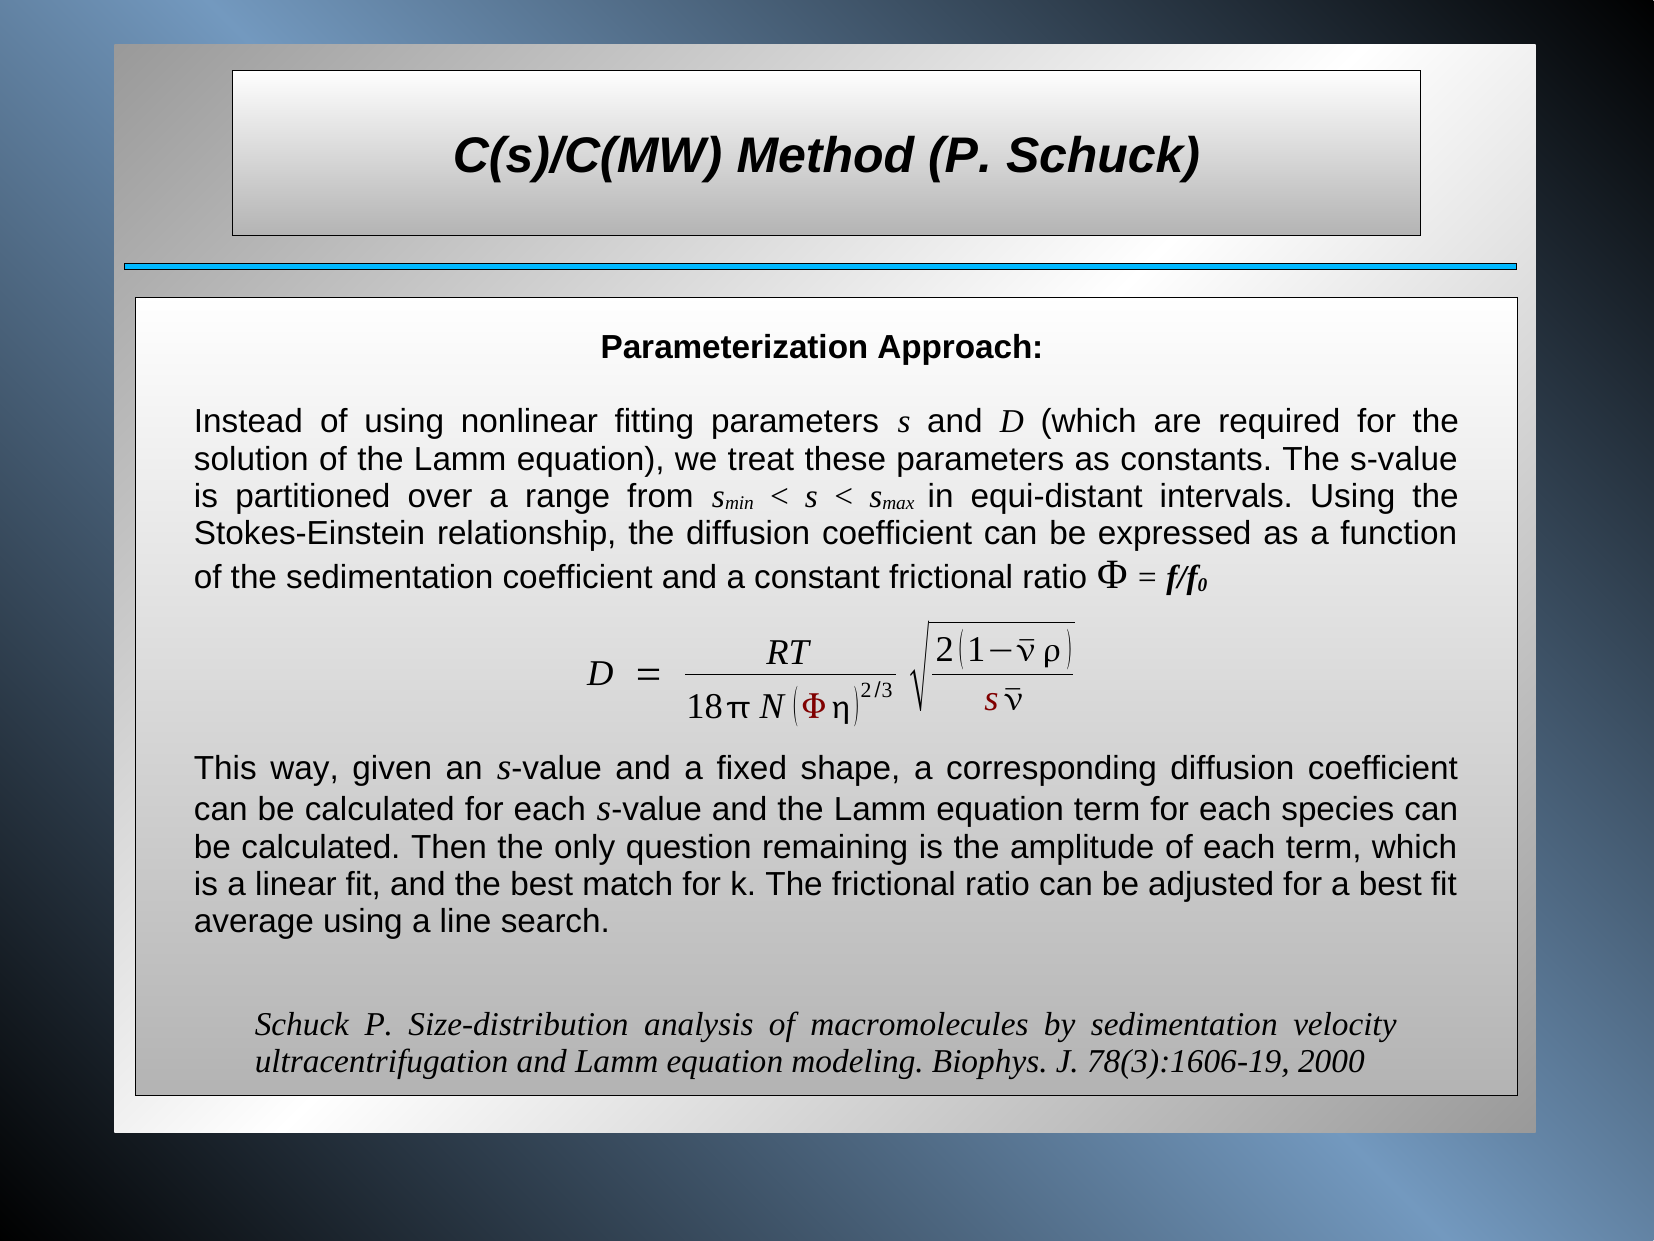

C(s)/C(MW) Method (P. Schuck)
Parameterization Approach:
Instead of using nonlinear fitting parameters s and D (which are required for the solution of the Lamm equation), we treat these parameters as constants. The s-value is partitioned over a range from smin < s < smax in equi-distant intervals. Using the Stokes-Einstein relationship, the diffusion coefficient can be expressed as a function of the sedimentation coefficient and a constant frictional ratio Φ = f/f0
This way, given an s-value and a fixed shape, a corresponding diffusion coefficient can be calculated for each s-value and the Lamm equation term for each species can be calculated. Then the only question remaining is the amplitude of each term, which is a linear fit, and the best match for k. The frictional ratio can be adjusted for a best fit average using a line search.
Schuck P. Size-distribution analysis of macromolecules by sedimentation velocity ultracentrifugation and Lamm equation modeling. Biophys. J. 78(3):1606-19, 2000